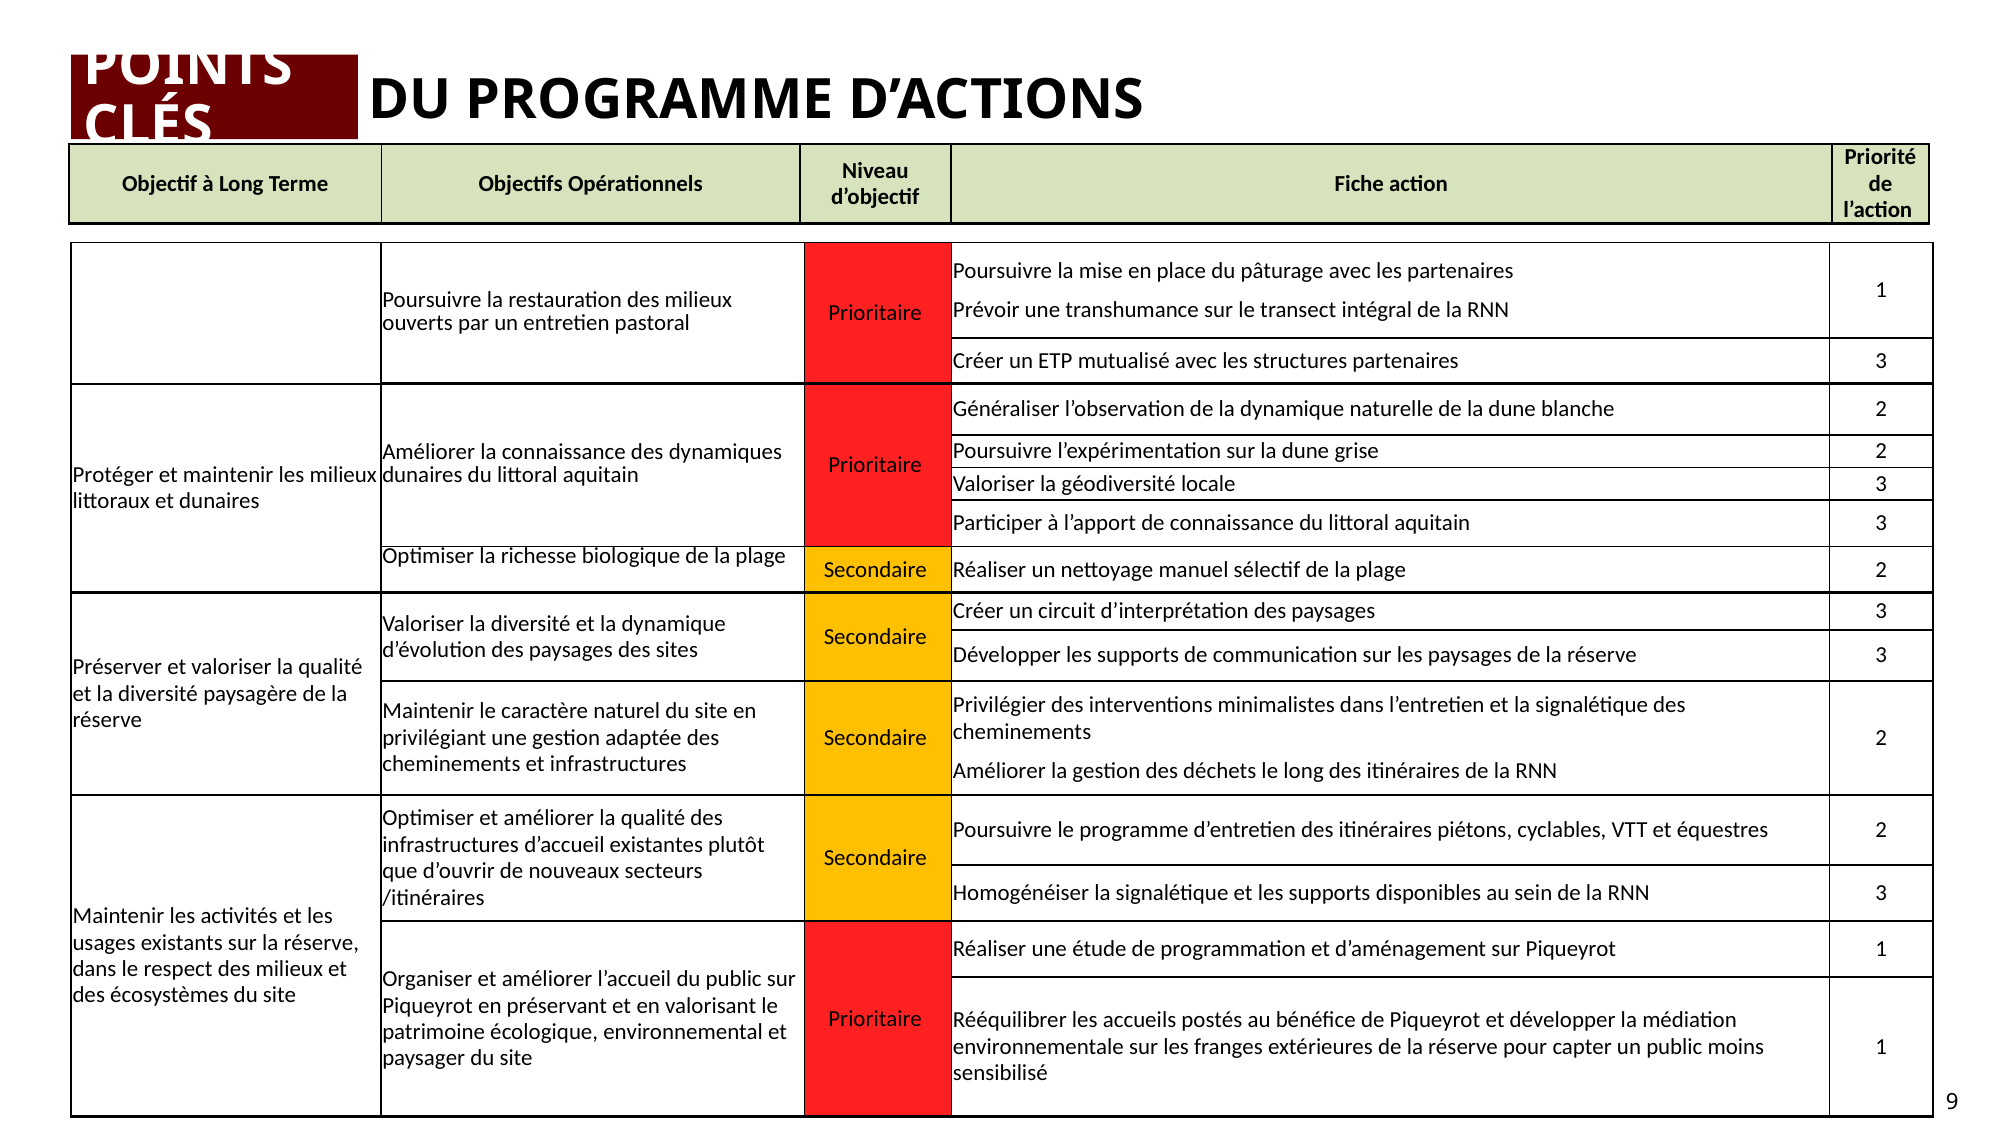

# Points clés
du programme d’actions
| Objectif à Long Terme | Objectifs Opérationnels | Niveau d’objectif | Fiche action | Priorité de l’action |
| --- | --- | --- | --- | --- |
| | Poursuivre la restauration des milieux ouverts par un entretien pastoral | Prioritaire | Poursuivre la mise en place du pâturage avec les partenaires Prévoir une transhumance sur le transect intégral de la RNN | 1 |
| --- | --- | --- | --- | --- |
| | | | Créer un ETP mutualisé avec les structures partenaires | 3 |
| Protéger et maintenir les milieux littoraux et dunaires | Améliorer la connaissance des dynamiques dunaires du littoral aquitain | Prioritaire | Généraliser l’observation de la dynamique naturelle de la dune blanche | 2 |
| | | | Poursuivre l’expérimentation sur la dune grise | 2 |
| | | | Valoriser la géodiversité locale | 3 |
| | | | Participer à l’apport de connaissance du littoral aquitain | 3 |
| | Optimiser la richesse biologique de la plage | Secondaire | Réaliser un nettoyage manuel sélectif de la plage | 2 |
| Préserver et valoriser la qualité et la diversité paysagère de la réserve | Valoriser la diversité et la dynamique d’évolution des paysages des sites | Secondaire | Créer un circuit d’interprétation des paysages | 3 |
| | | | Développer les supports de communication sur les paysages de la réserve | 3 |
| | Maintenir le caractère naturel du site en privilégiant une gestion adaptée des cheminements et infrastructures | Secondaire | Privilégier des interventions minimalistes dans l’entretien et la signalétique des cheminements Améliorer la gestion des déchets le long des itinéraires de la RNN | 2 |
| Maintenir les activités et les usages existants sur la réserve, dans le respect des milieux et des écosystèmes du site | Optimiser et améliorer la qualité des infrastructures d’accueil existantes plutôt que d’ouvrir de nouveaux secteurs /itinéraires | Secondaire | Poursuivre le programme d’entretien des itinéraires piétons, cyclables, VTT et équestres | 2 |
| | | | Homogénéiser la signalétique et les supports disponibles au sein de la RNN | 3 |
| | Organiser et améliorer l’accueil du public sur Piqueyrot en préservant et en valorisant le patrimoine écologique, environnemental et paysager du site | Prioritaire | Réaliser une étude de programmation et d’aménagement sur Piqueyrot | 1 |
| | | | Rééquilibrer les accueils postés au bénéfice de Piqueyrot et développer la médiation environnementale sur les franges extérieures de la réserve pour capter un public moins sensibilisé | 1 |